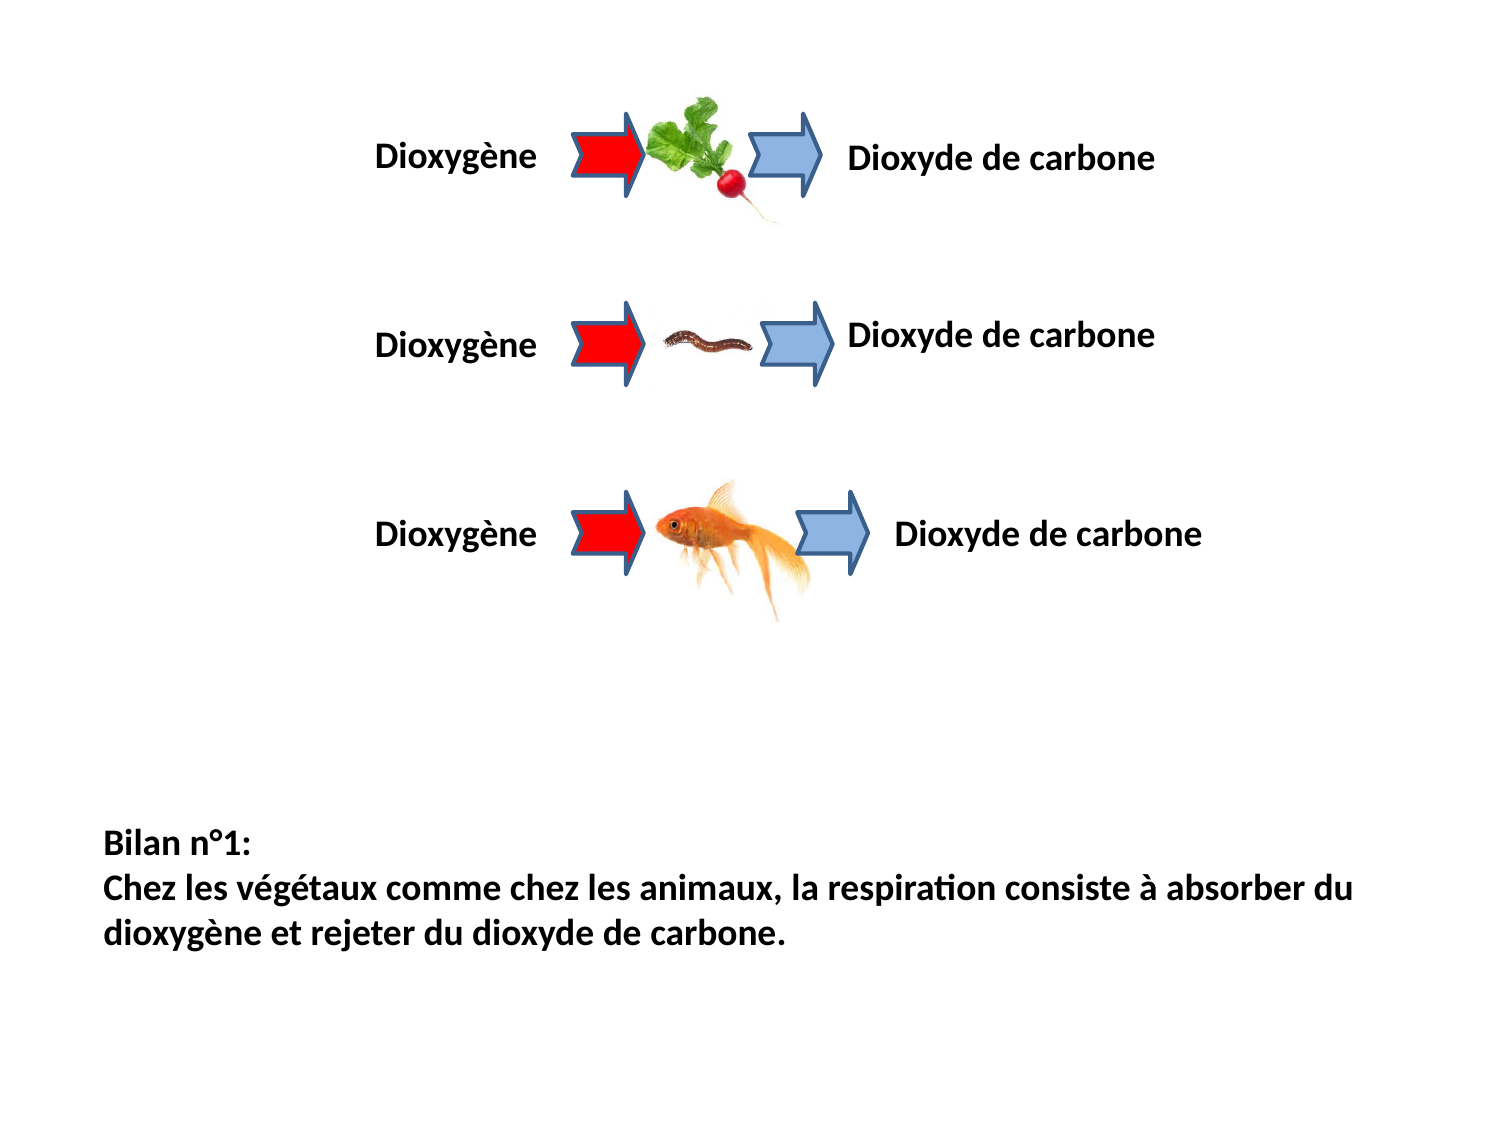

Dioxygène
Dioxyde de carbone
Dioxyde de carbone
Dioxygène
Dioxygène
Dioxyde de carbone
Bilan n°1:
Chez les végétaux comme chez les animaux, la respiration consiste à absorber du dioxygène et rejeter du dioxyde de carbone.